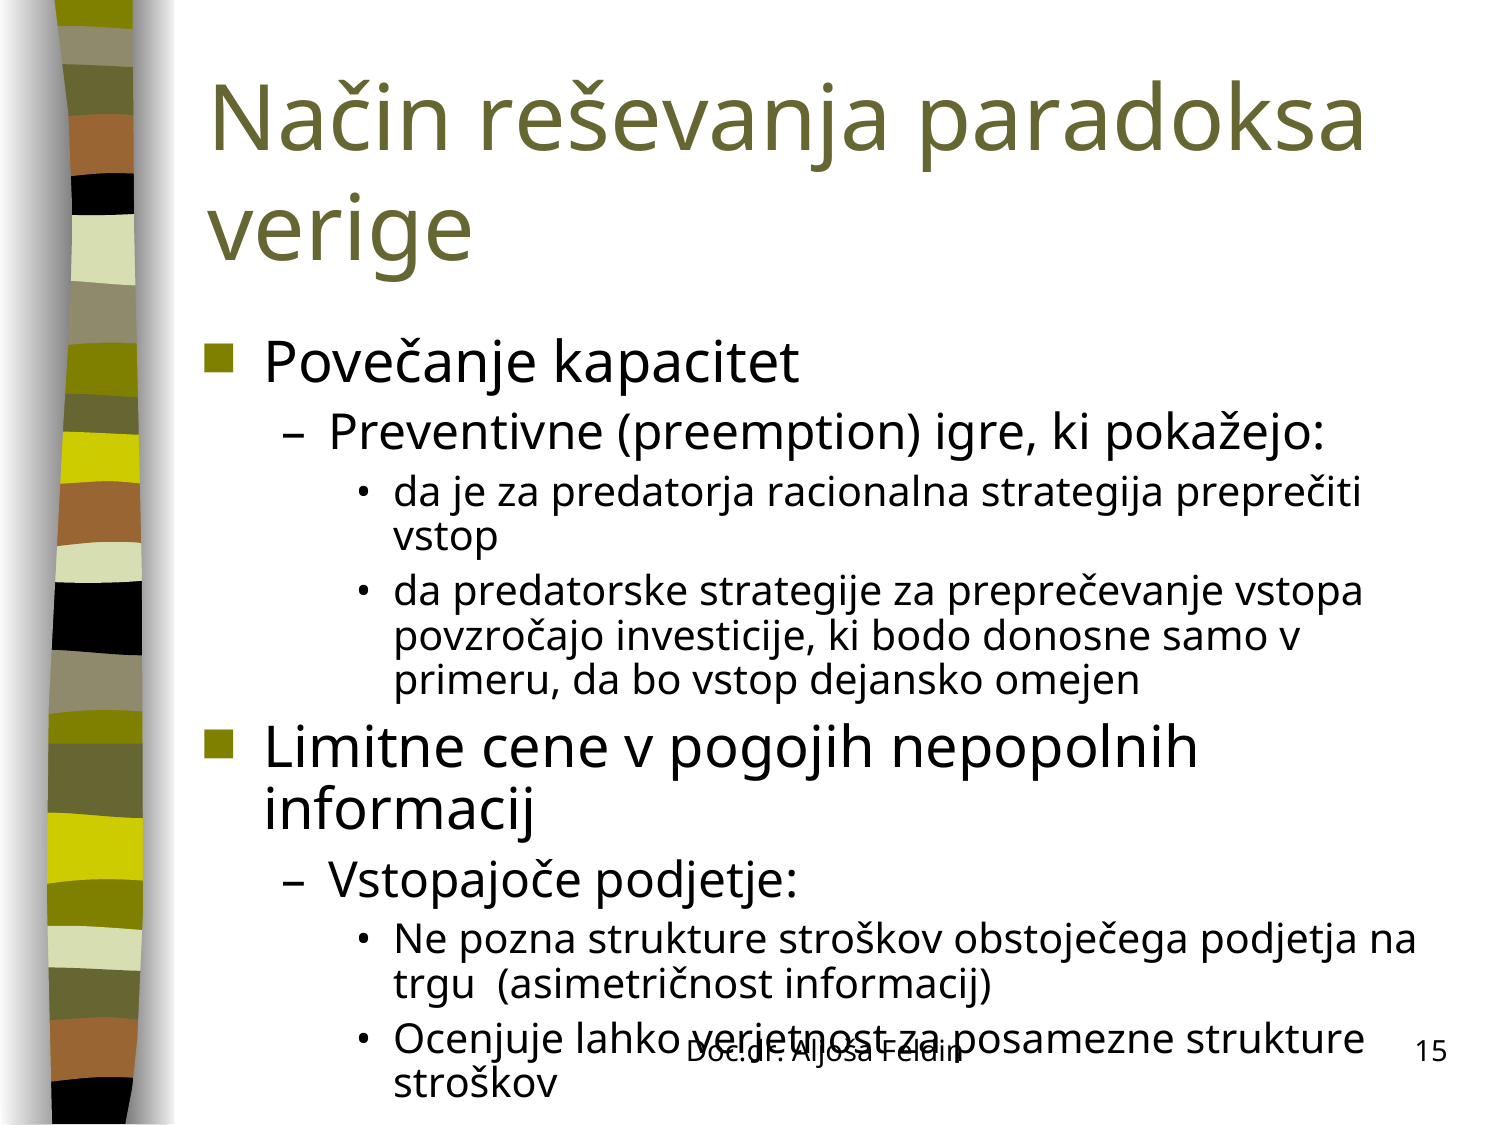

# Način reševanja paradoksa verige
Povečanje kapacitet
Preventivne (preemption) igre, ki pokažejo:
da je za predatorja racionalna strategija preprečiti vstop
da predatorske strategije za preprečevanje vstopa povzročajo investicije, ki bodo donosne samo v primeru, da bo vstop dejansko omejen
Limitne cene v pogojih nepopolnih informacij
Vstopajoče podjetje:
Ne pozna strukture stroškov obstoječega podjetja na trgu (asimetričnost informacij)
Ocenjuje lahko verjetnost za posamezne strukture stroškov
Doc.dr. Aljoša Feldin